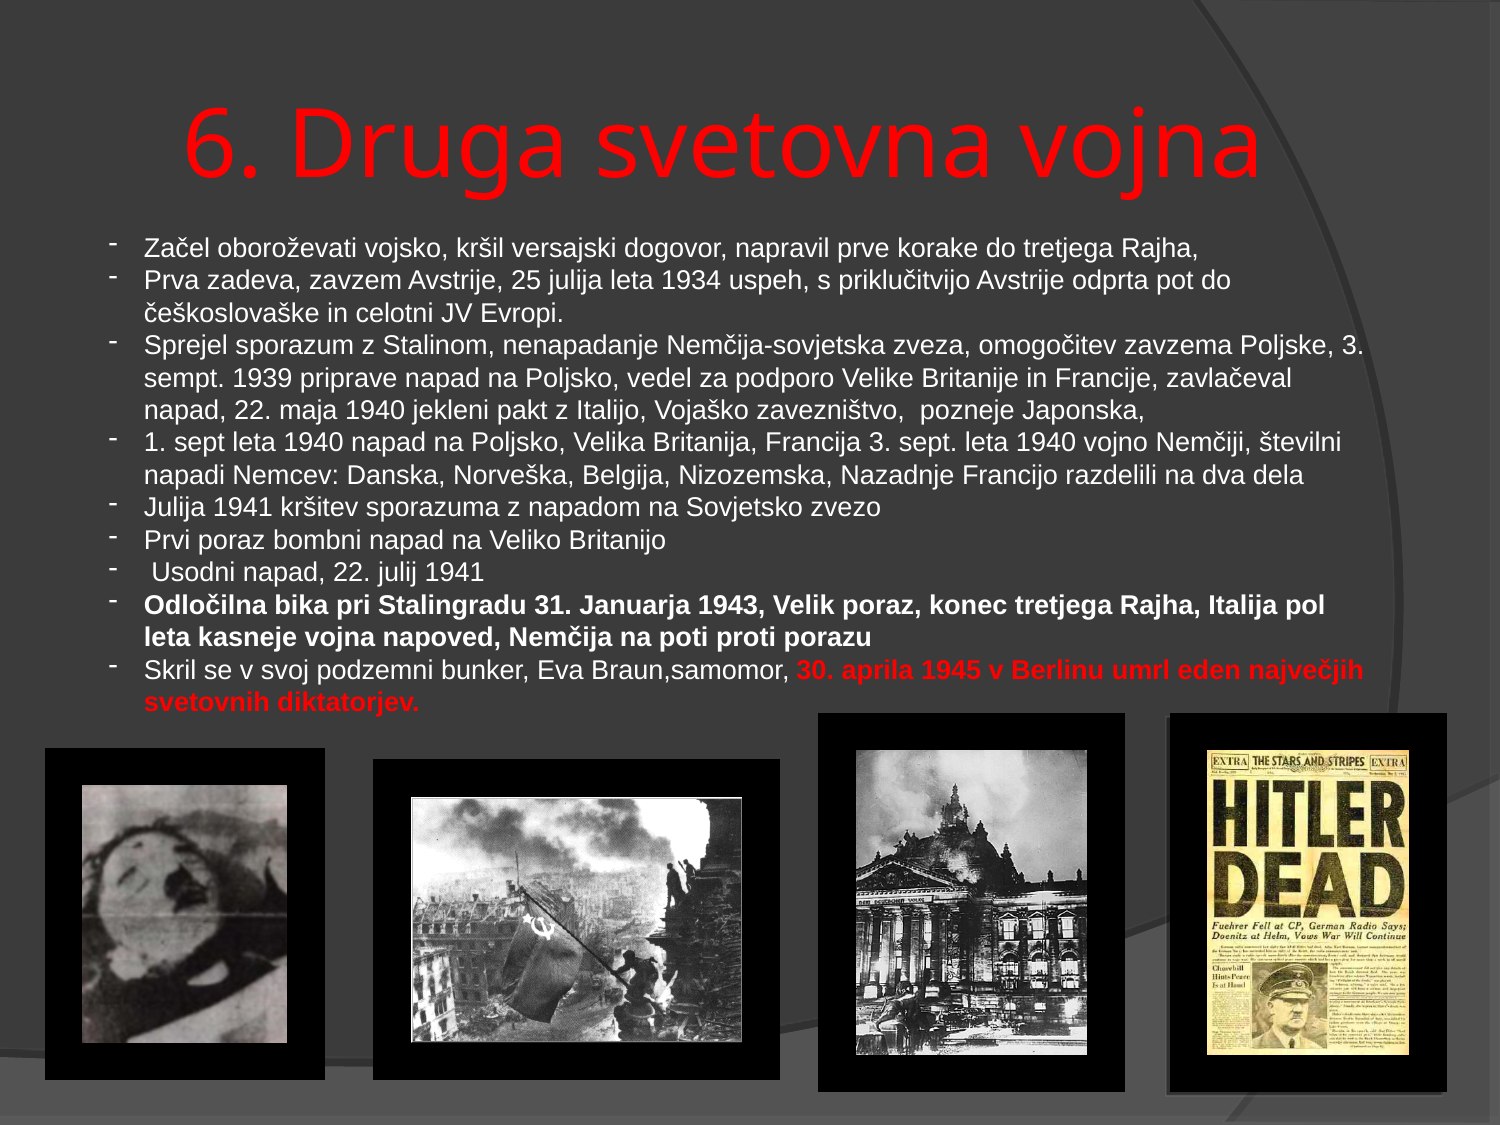

# 6. Druga svetovna vojna
Začel oboroževati vojsko, kršil versajski dogovor, napravil prve korake do tretjega Rajha,
Prva zadeva, zavzem Avstrije, 25 julija leta 1934 uspeh, s priklučitvijo Avstrije odprta pot do češkoslovaške in celotni JV Evropi.
Sprejel sporazum z Stalinom, nenapadanje Nemčija-sovjetska zveza, omogočitev zavzema Poljske, 3. sempt. 1939 priprave napad na Poljsko, vedel za podporo Velike Britanije in Francije, zavlačeval napad, 22. maja 1940 jekleni pakt z Italijo, Vojaško zavezništvo, pozneje Japonska,
1. sept leta 1940 napad na Poljsko, Velika Britanija, Francija 3. sept. leta 1940 vojno Nemčiji, številni napadi Nemcev: Danska, Norveška, Belgija, Nizozemska, Nazadnje Francijo razdelili na dva dela
Julija 1941 kršitev sporazuma z napadom na Sovjetsko zvezo
Prvi poraz bombni napad na Veliko Britanijo
 Usodni napad, 22. julij 1941
Odločilna bika pri Stalingradu 31. Januarja 1943, Velik poraz, konec tretjega Rajha, Italija pol leta kasneje vojna napoved, Nemčija na poti proti porazu
Skril se v svoj podzemni bunker, Eva Braun,samomor, 30. aprila 1945 v Berlinu umrl eden največjih svetovnih diktatorjev.